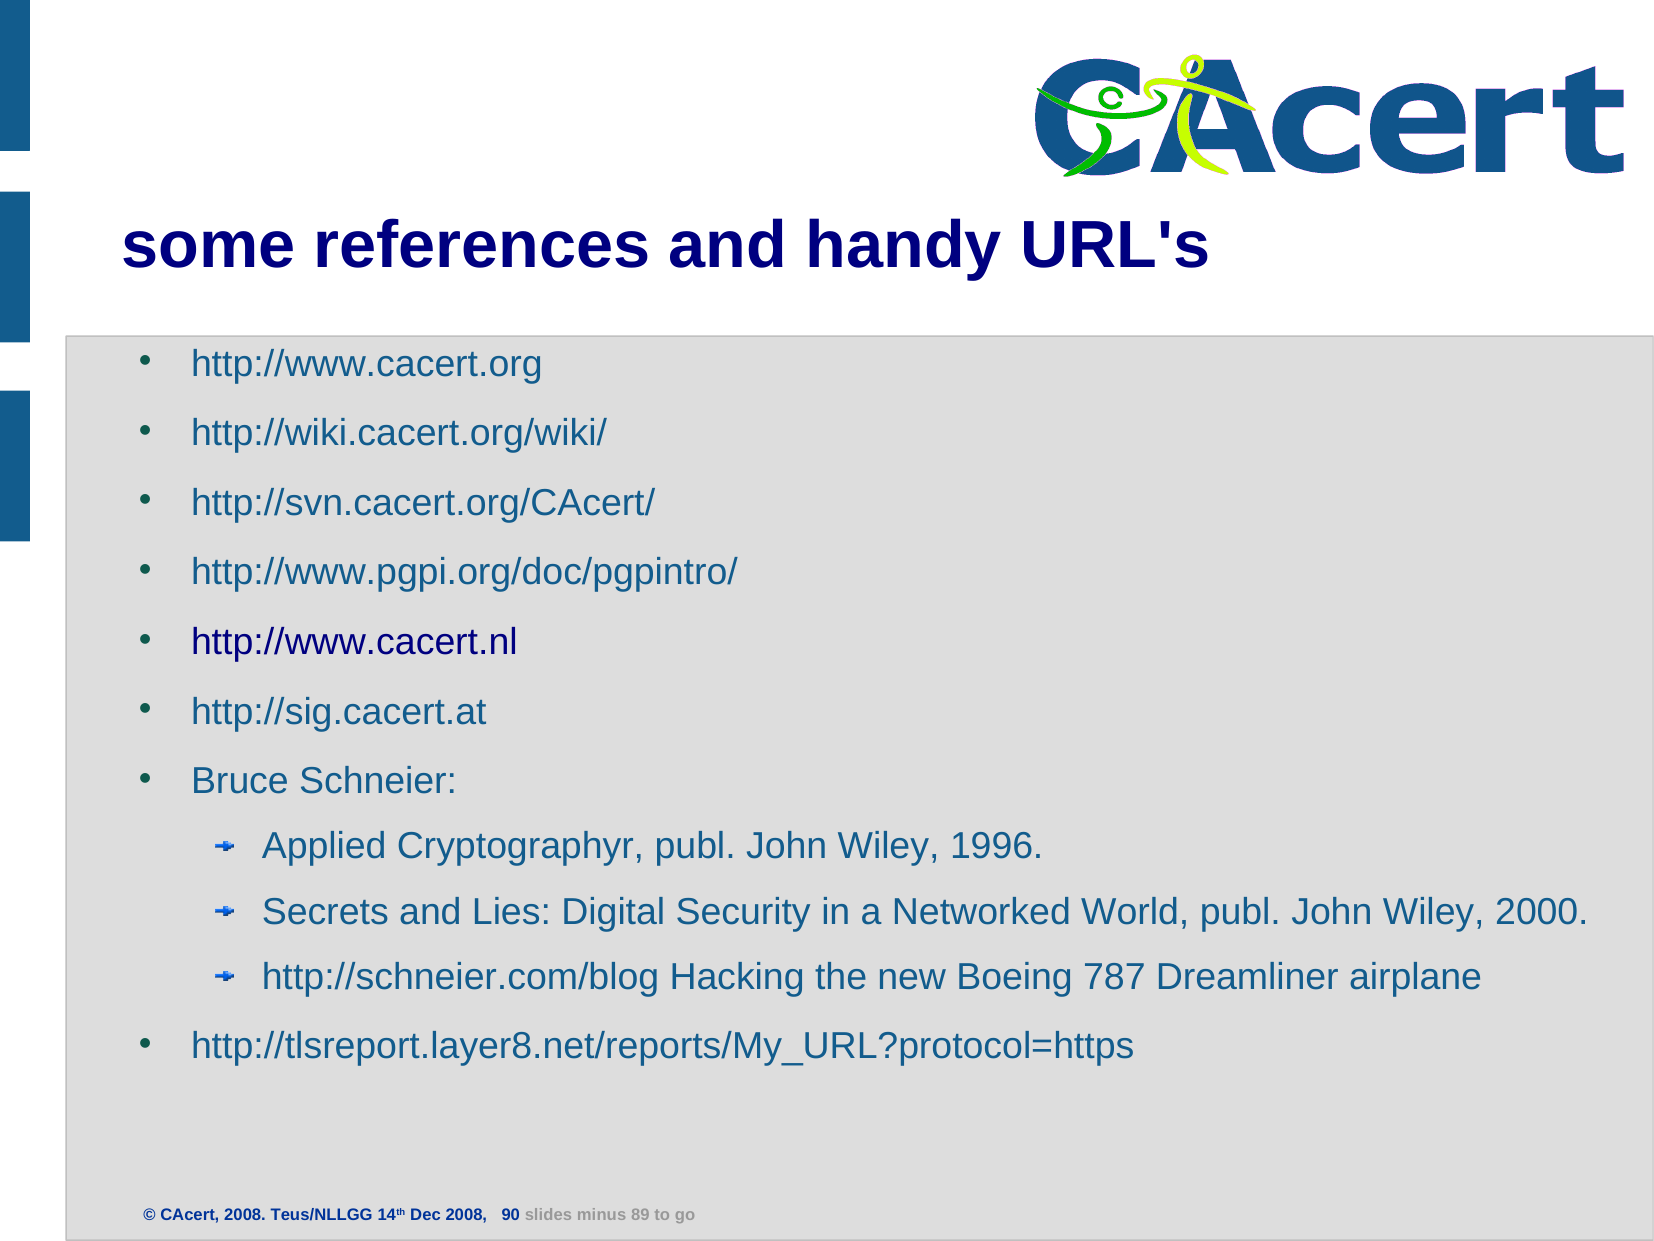

# some references and handy URL's
http://www.cacert.org
http://wiki.cacert.org/wiki/
http://svn.cacert.org/CAcert/
http://www.pgpi.org/doc/pgpintro/
http://www.cacert.nl
http://sig.cacert.at
Bruce Schneier:
Applied Cryptographyr, publ. John Wiley, 1996.
Secrets and Lies: Digital Security in a Networked World, publ. John Wiley, 2000.
http://schneier.com/blog Hacking the new Boeing 787 Dreamliner airplane
http://tlsreport.layer8.net/reports/My_URL?protocol=https